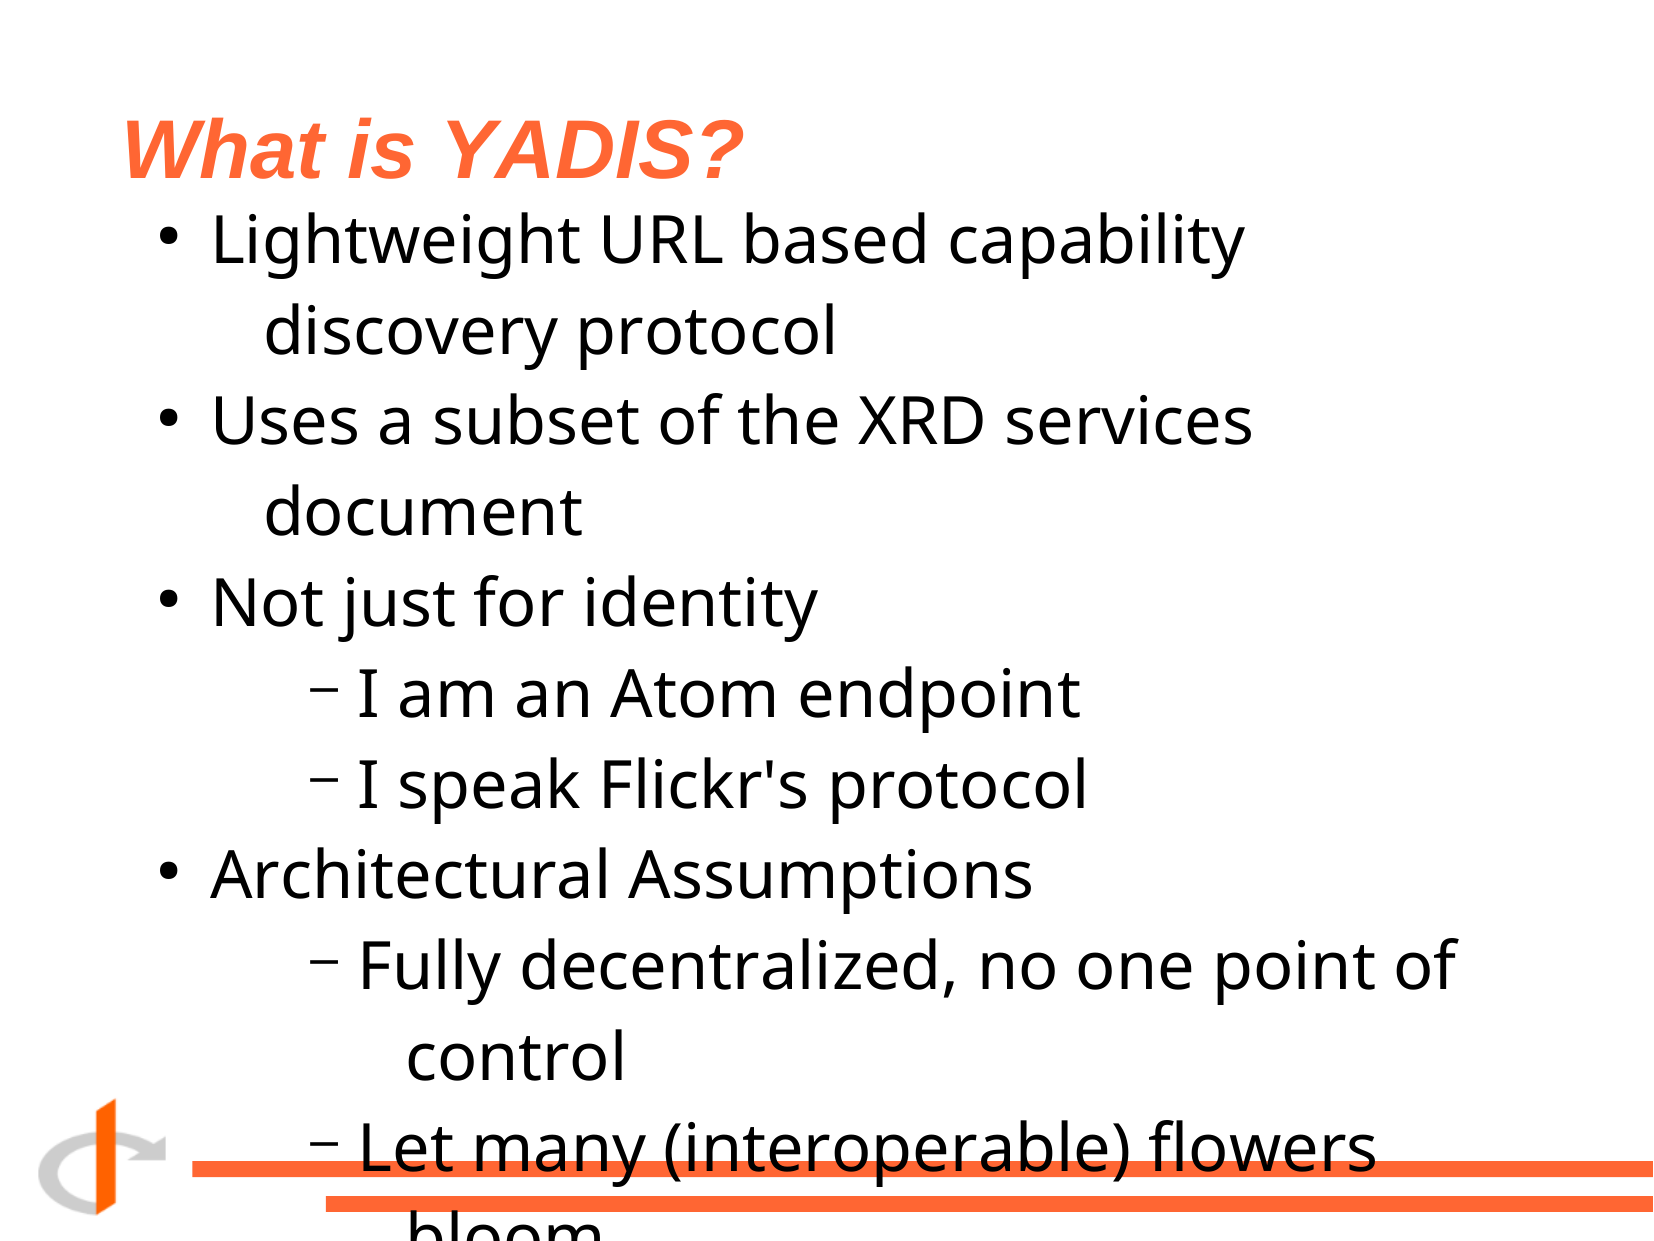

# What is YADIS?
Lightweight URL based capability discovery protocol
Uses a subset of the XRD services document
Not just for identity
I am an Atom endpoint
I speak Flickr's protocol
Architectural Assumptions
Fully decentralized, no one point of control
Let many (interoperable) flowers bloom
URLs as identifiers
REST-ful and easy to use for both developers and consumers